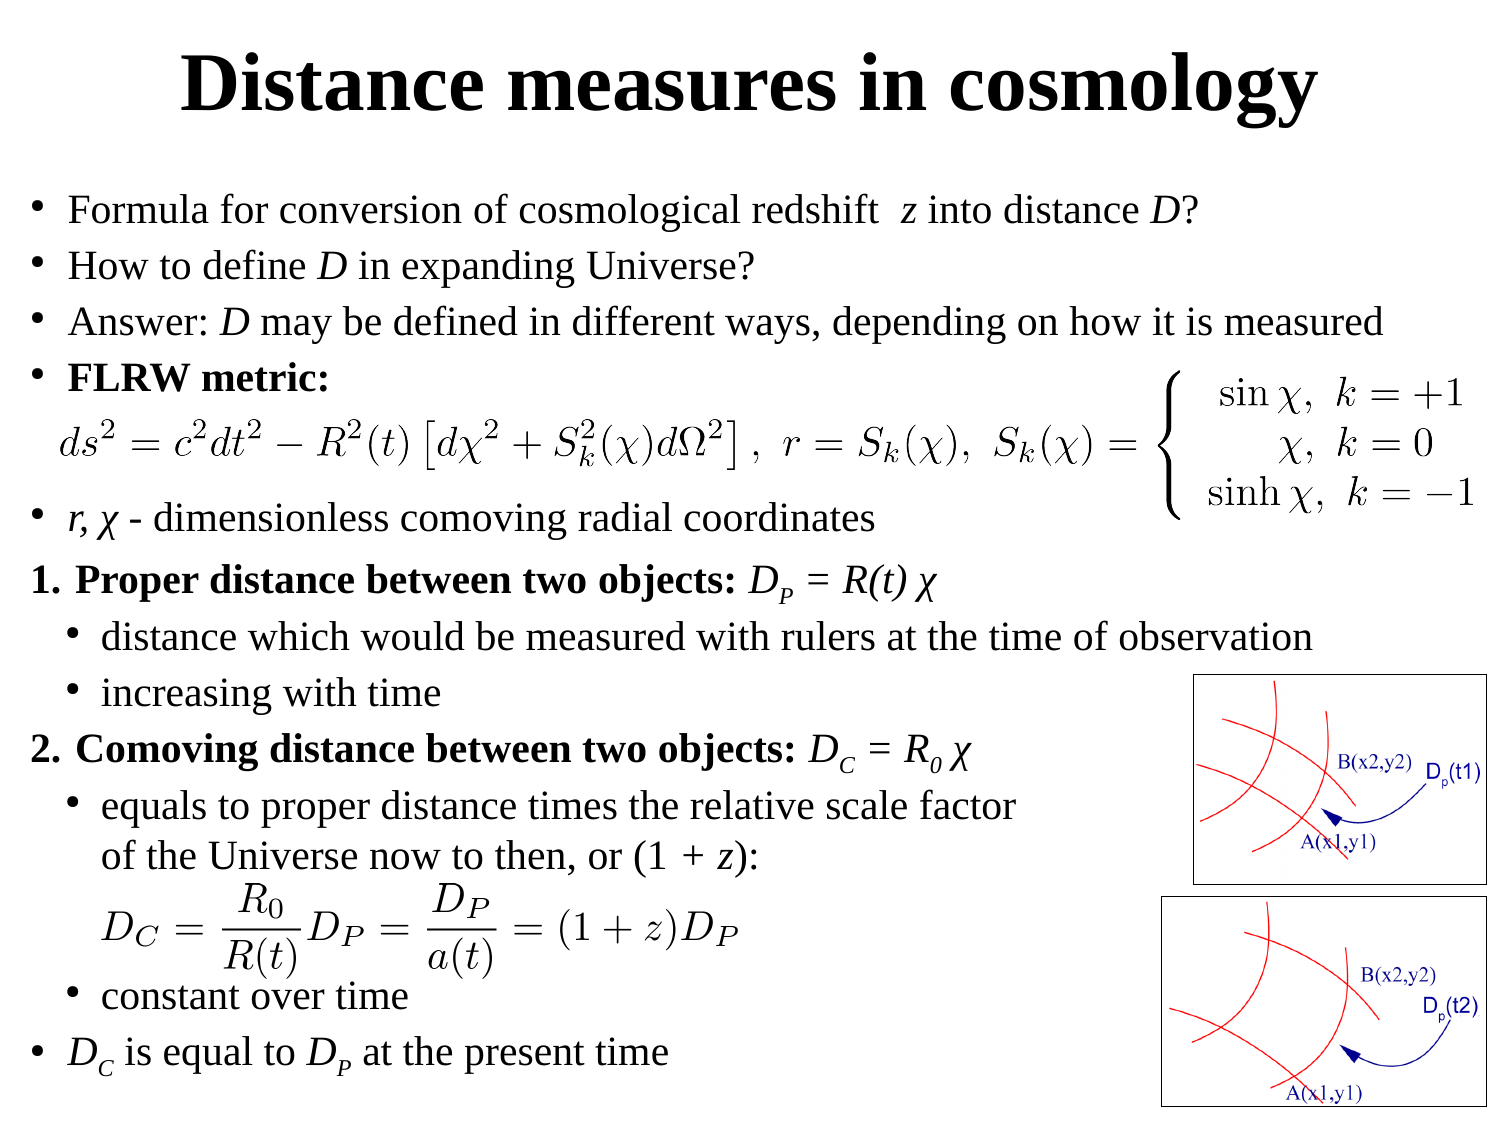

Distance measures in cosmology
# Formula for conversion of cosmological redshift z into distance D?
How to define D in expanding Universe?
Answer: D may be defined in different ways, depending on how it is measured
FLRW metric:
r, χ - dimensionless comoving radial coordinates
Proper distance between two objects: DP = R(t) χ
distance which would be measured with rulers at the time of observation
increasing with time
Comoving distance between two objects: DC = R0 χ
equals to proper distance times the relative scale factor
of the Universe now to then, or (1 + z):
constant over time
DC is equal to DP at the present time